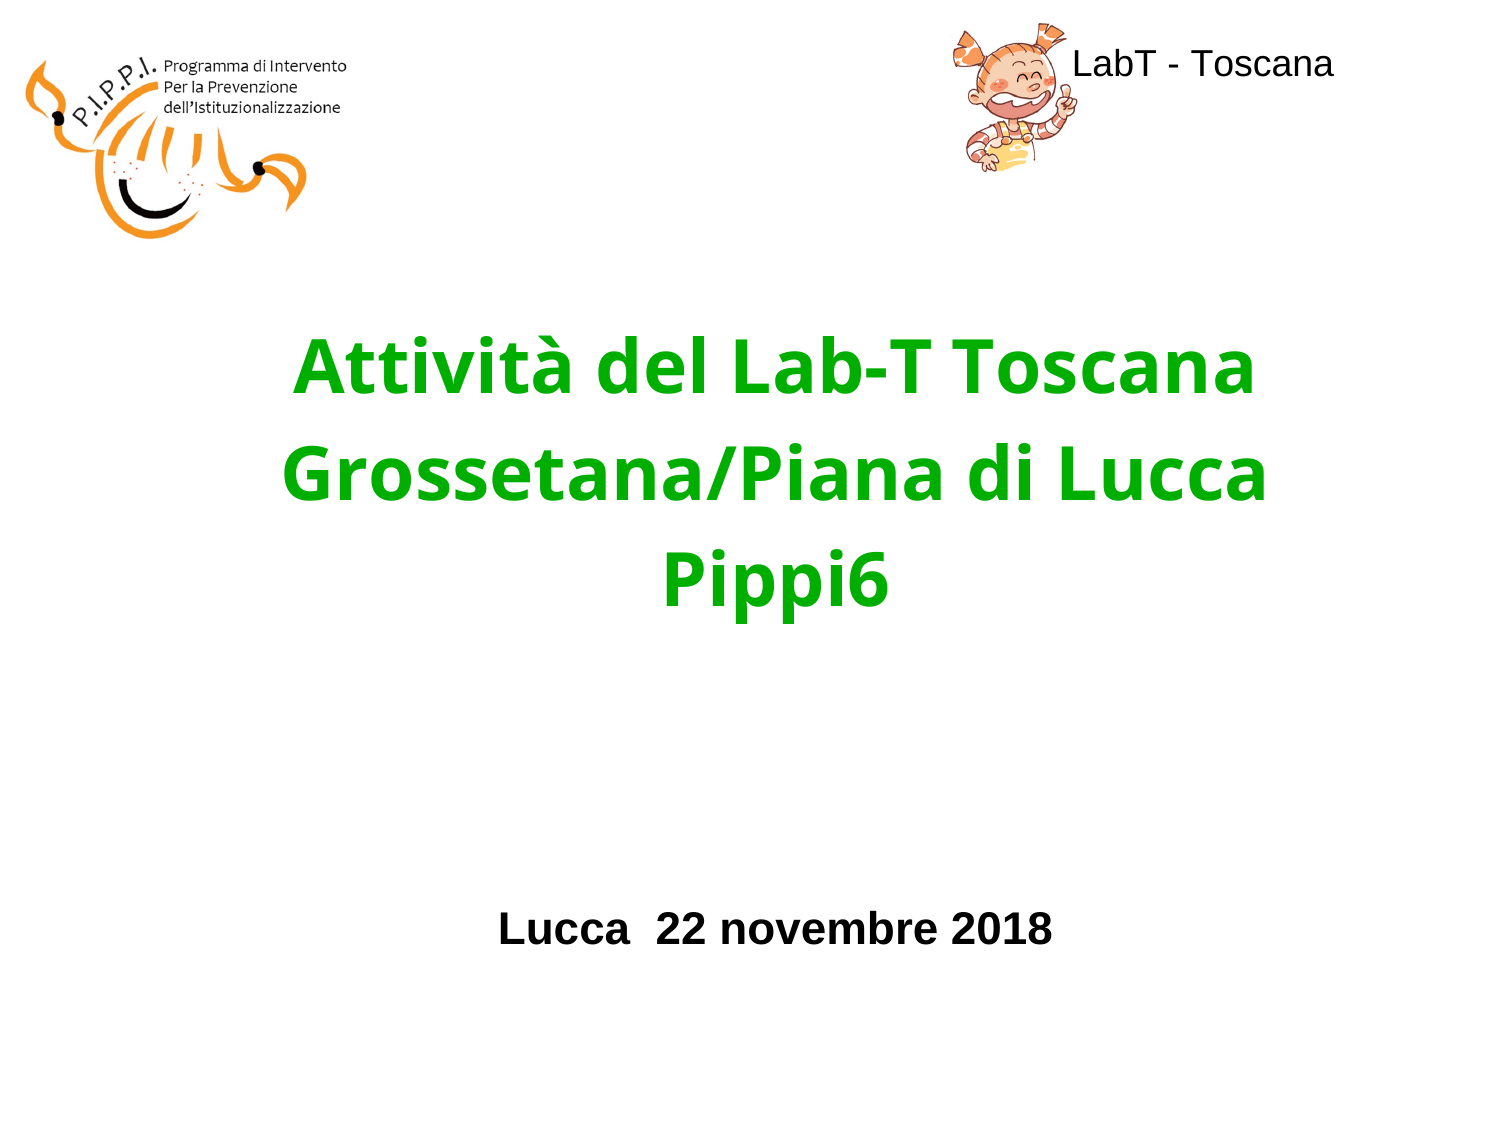

Attività del Lab-T Toscana
 Grossetana/Piana di Lucca
Pippi6
Lucca 22 novembre 2018
LabT - Toscana